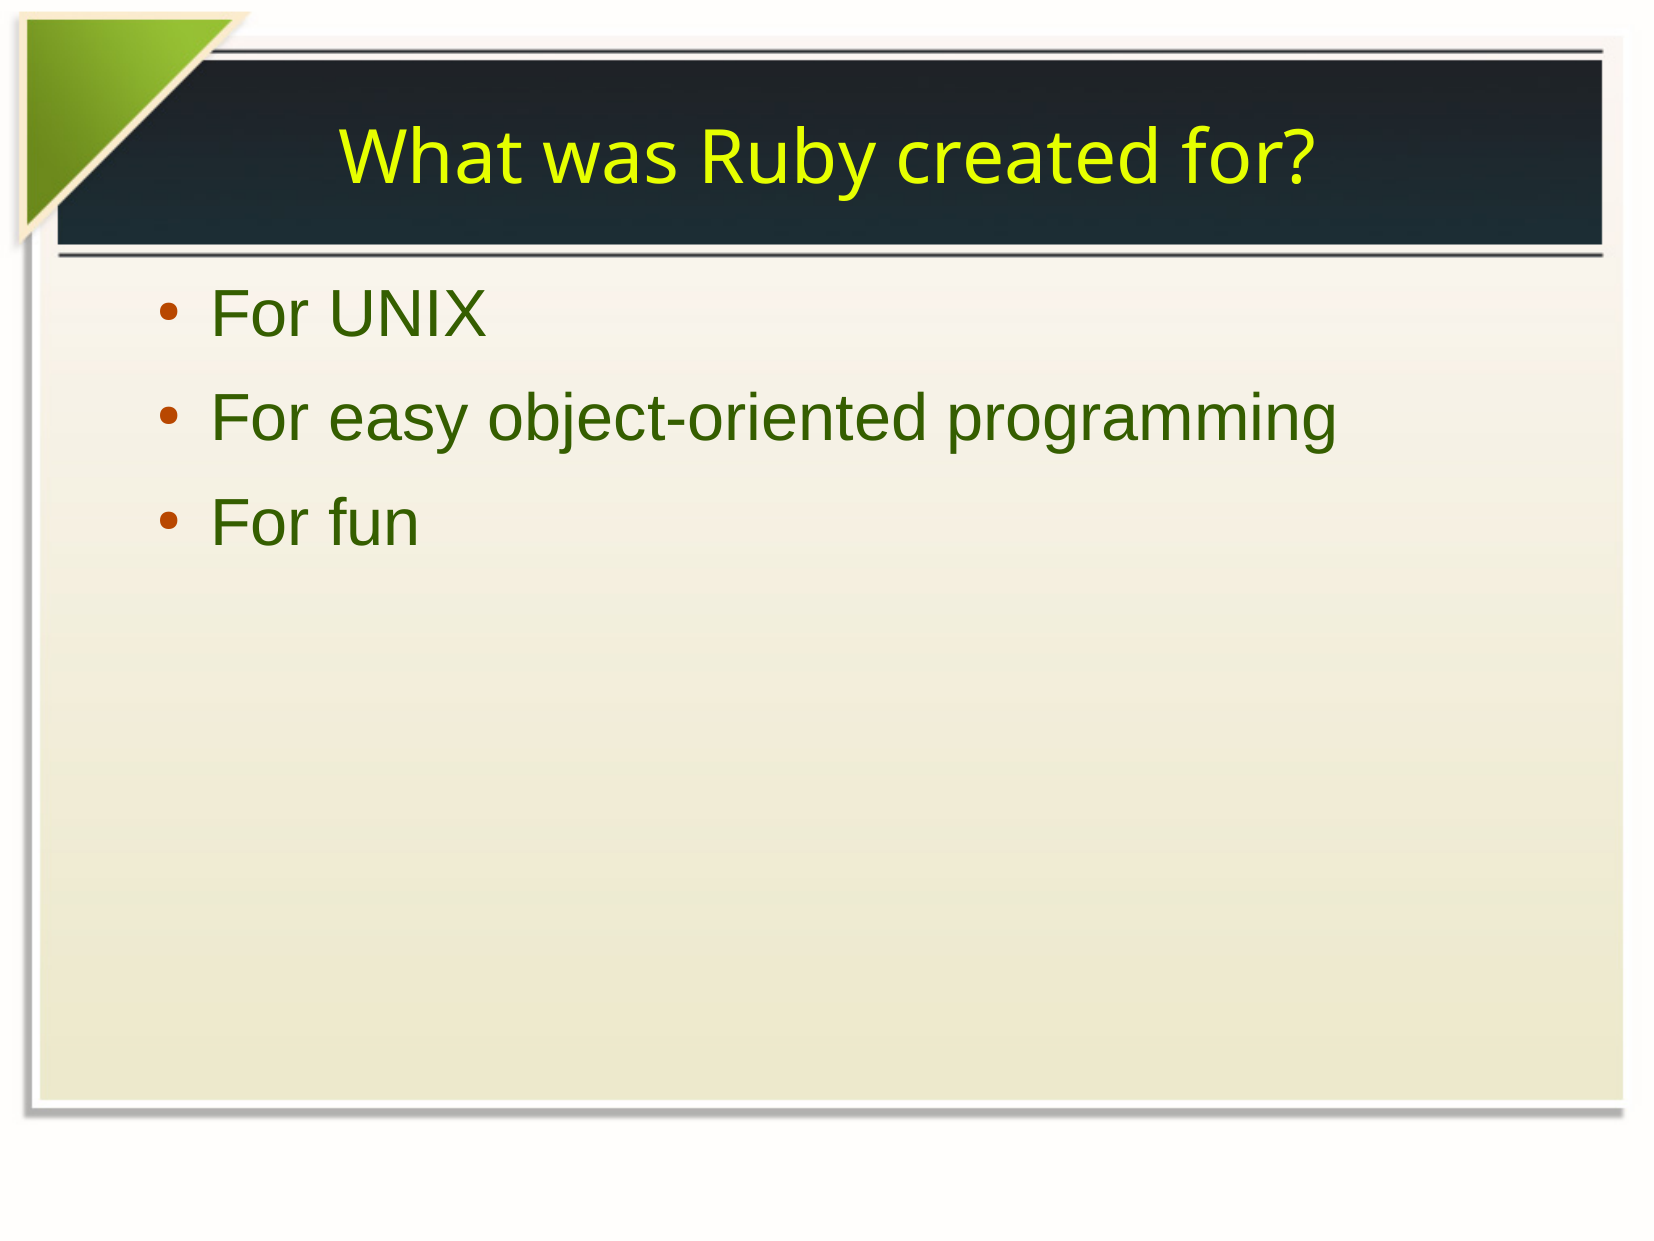

# What was Ruby created for?
For UNIX
For easy object-oriented programming
For fun